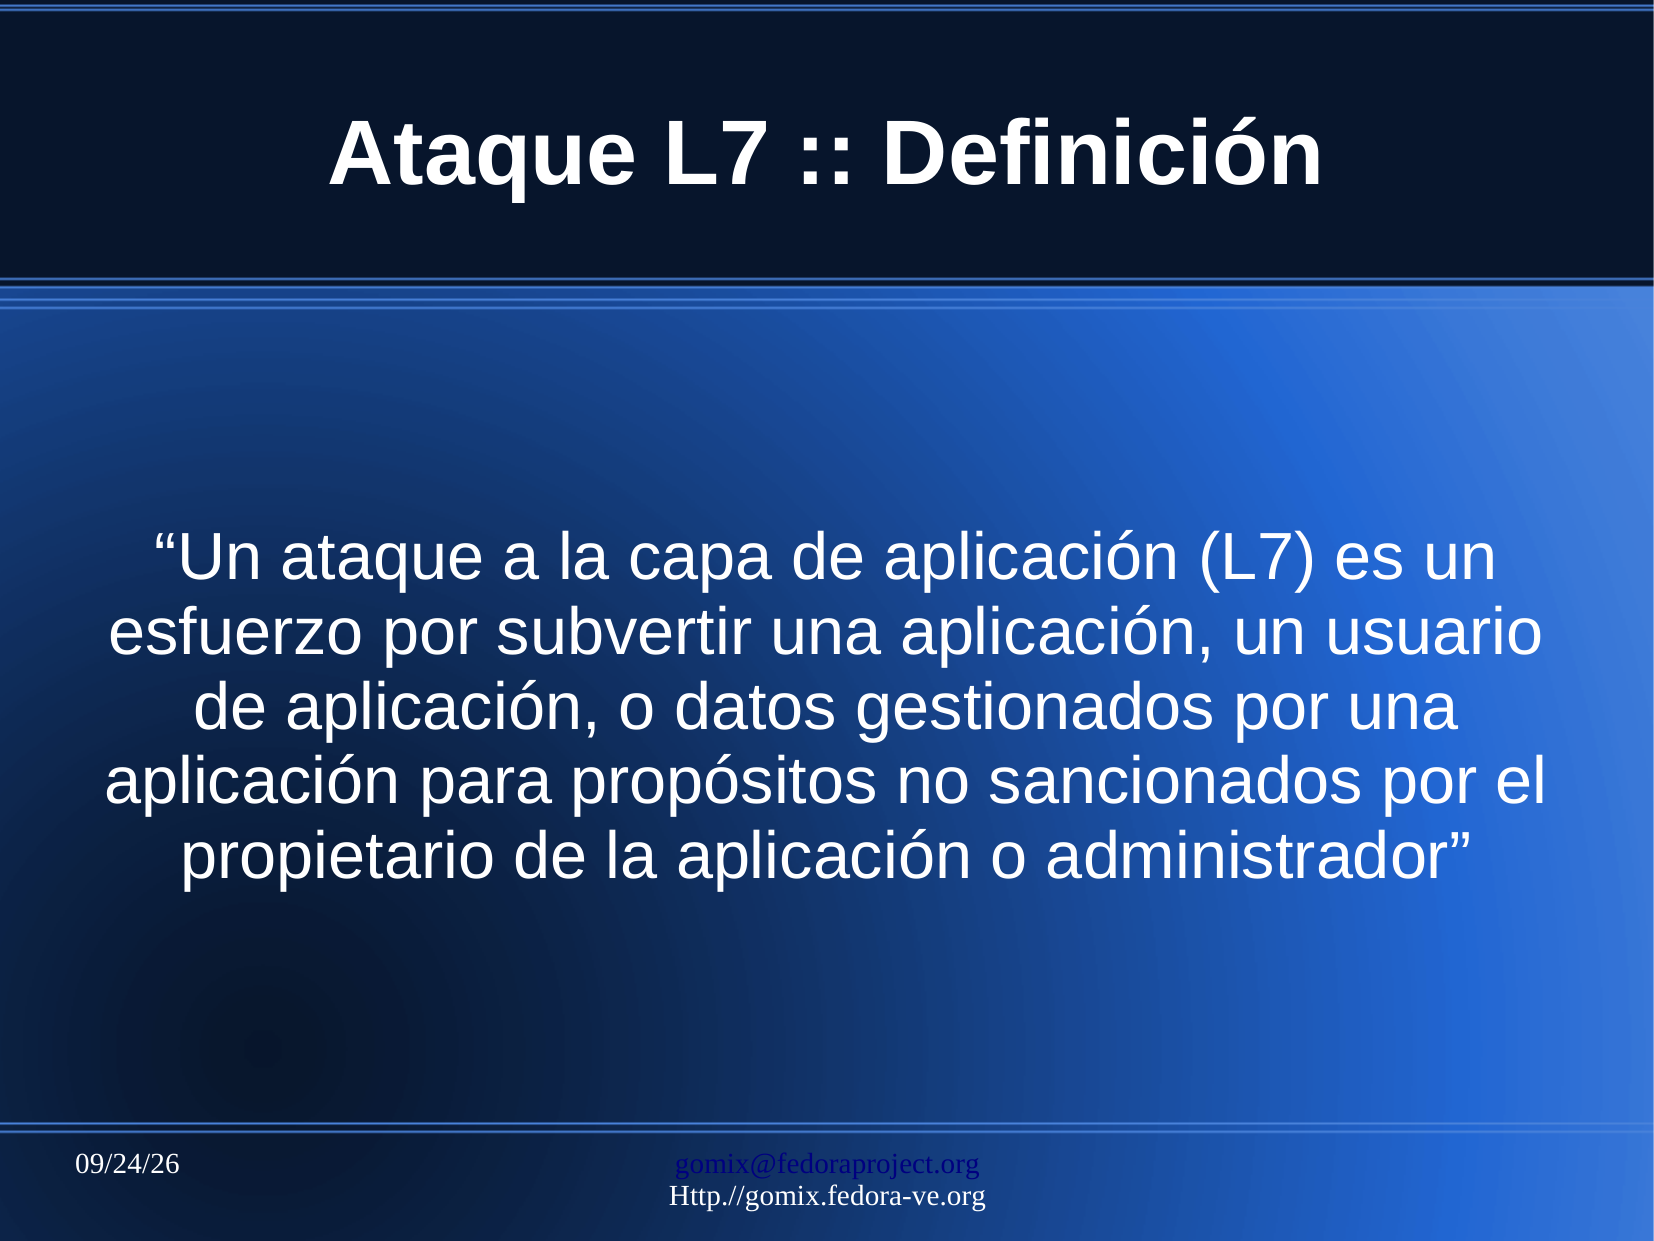

# Ataque L7 :: Definición
“Un ataque a la capa de aplicación (L7) es un esfuerzo por subvertir una aplicación, un usuario de aplicación, o datos gestionados por una aplicación para propósitos no sancionados por el propietario de la aplicación o administrador”